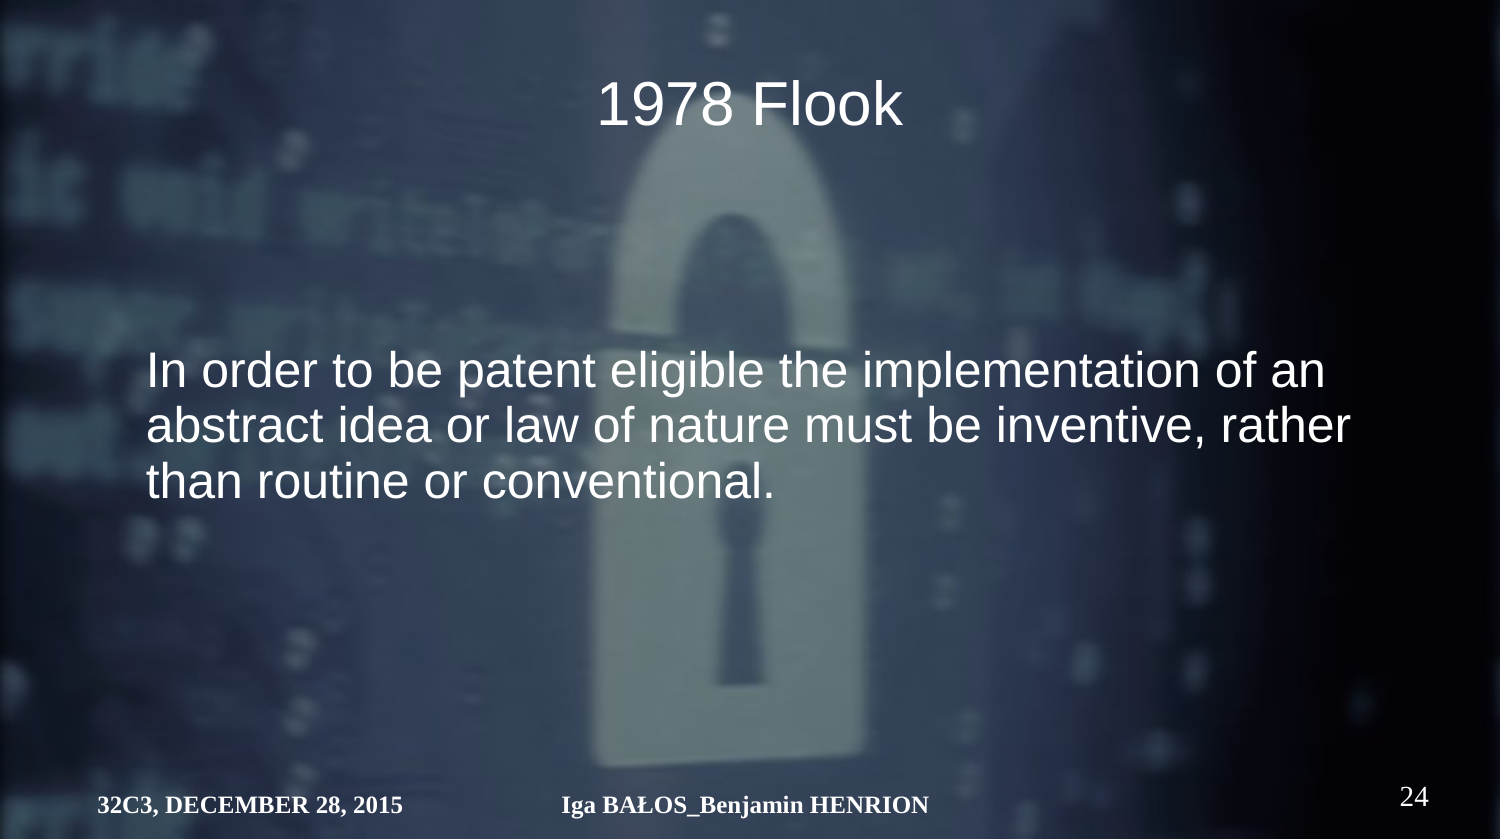

# 1978 Flook
In order to be patent eligible the implementation of an abstract idea or law of nature must be inventive, rather than routine or conventional.
24
32C3, DECEMBER 22, 2015
Iga BAŁOS_Benjamin HENRION